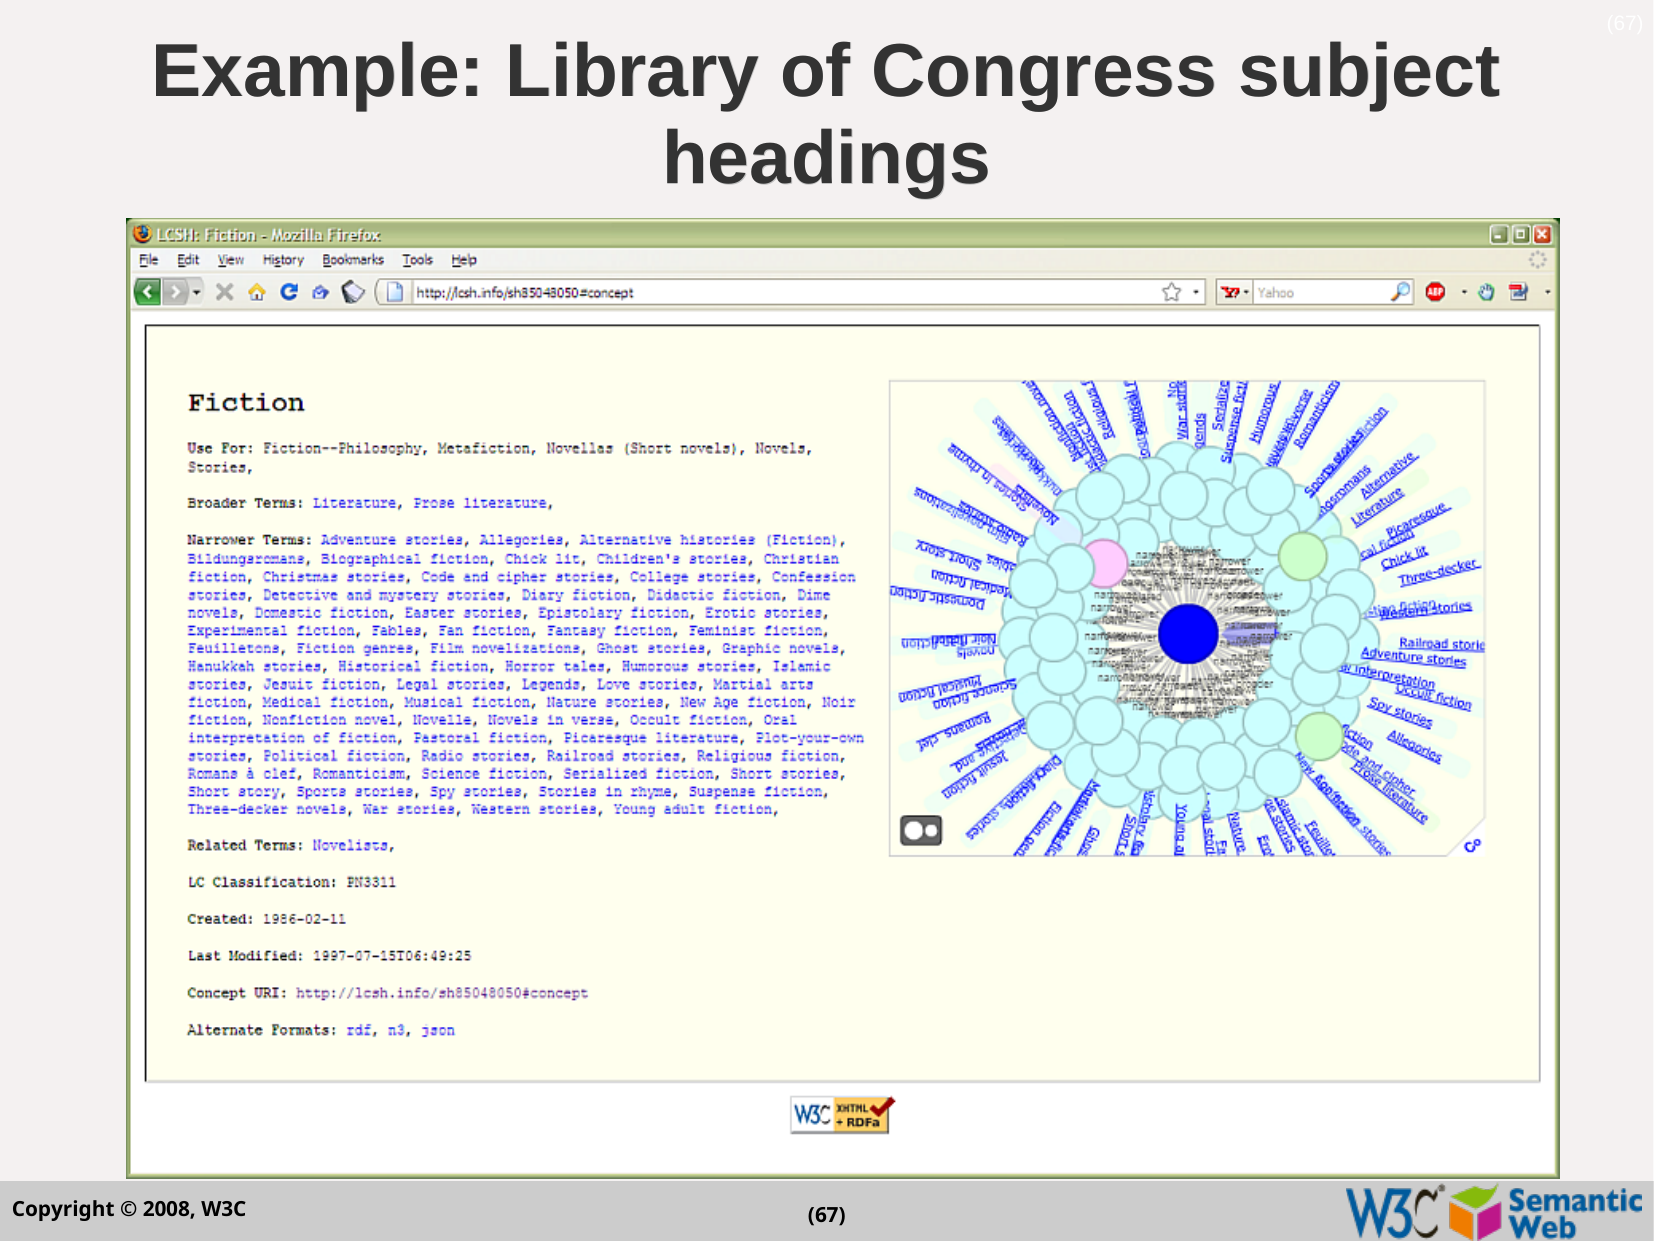

# Example: Library of Congress subject headings